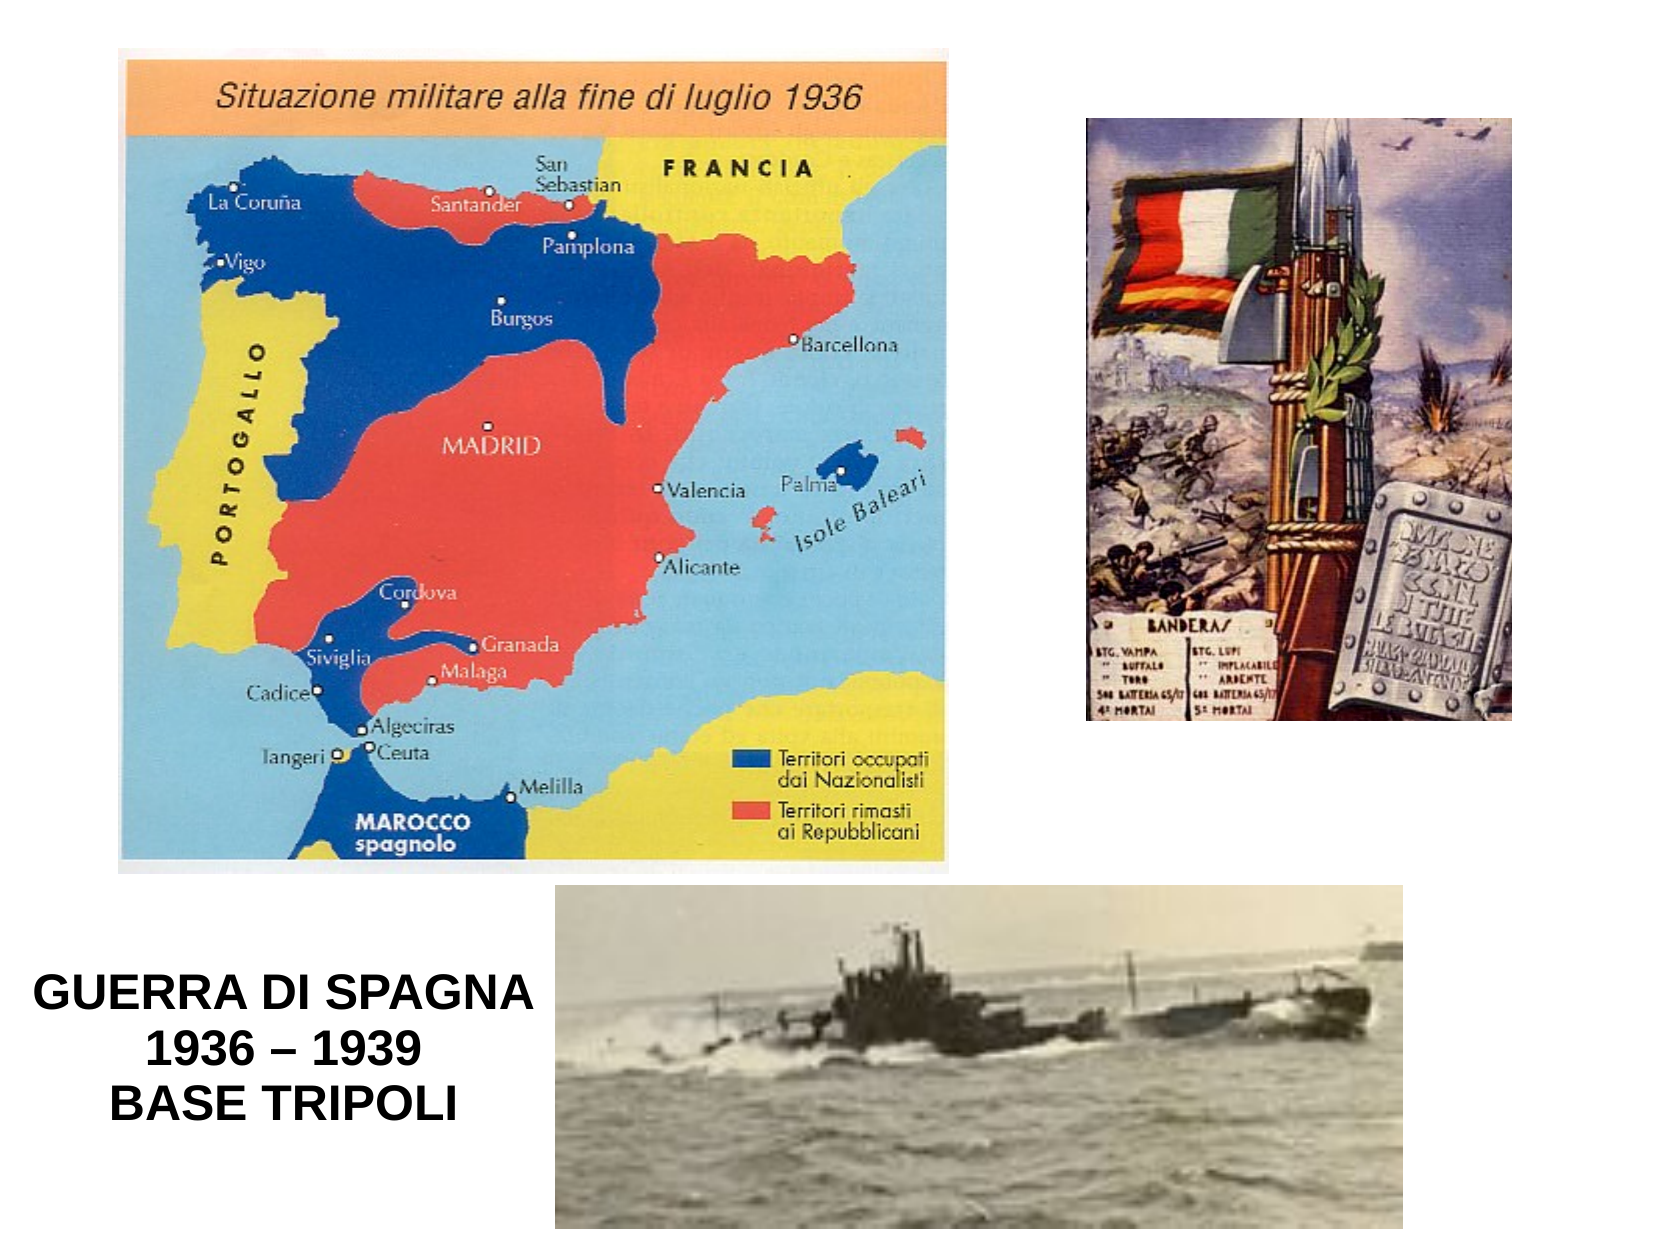

GUERRA DI SPAGNA
1936 – 1939
BASE TRIPOLI